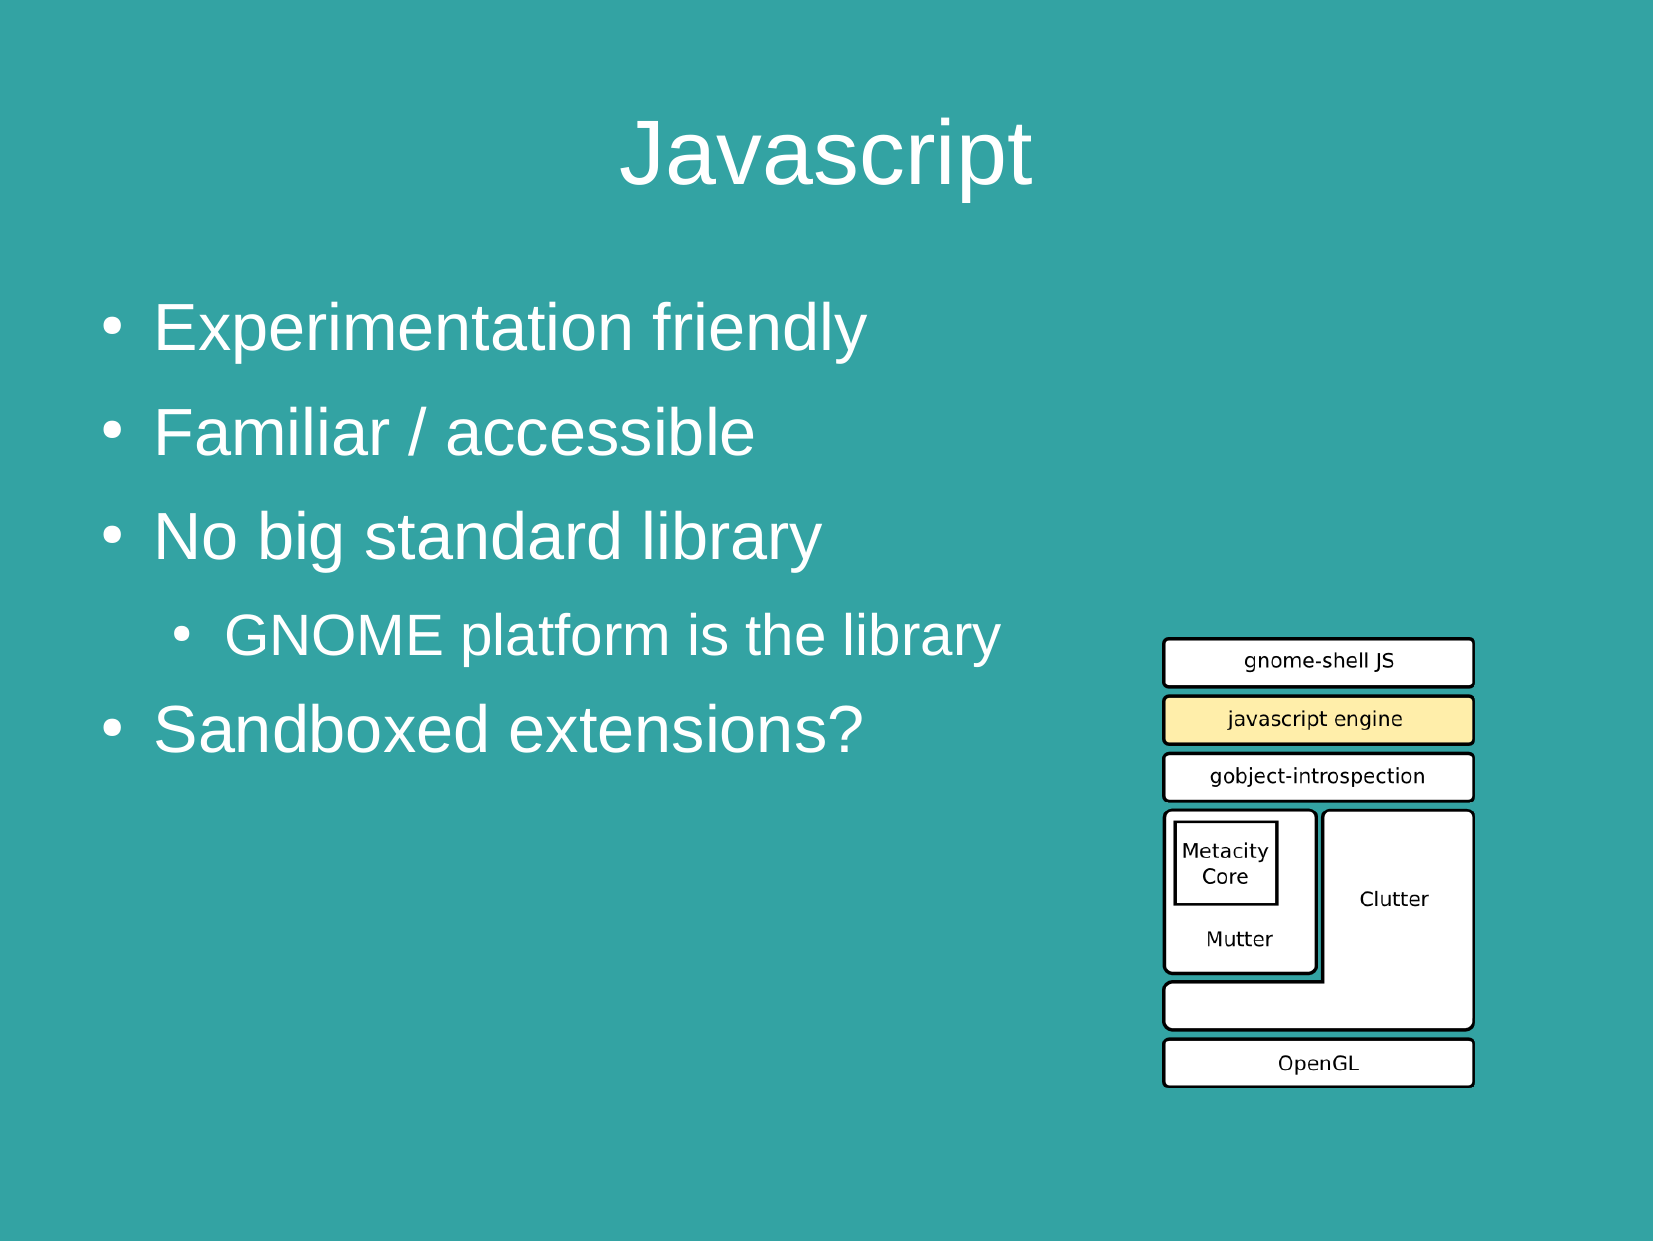

# Javascript
Experimentation friendly
Familiar / accessible
No big standard library
GNOME platform is the library
Sandboxed extensions?